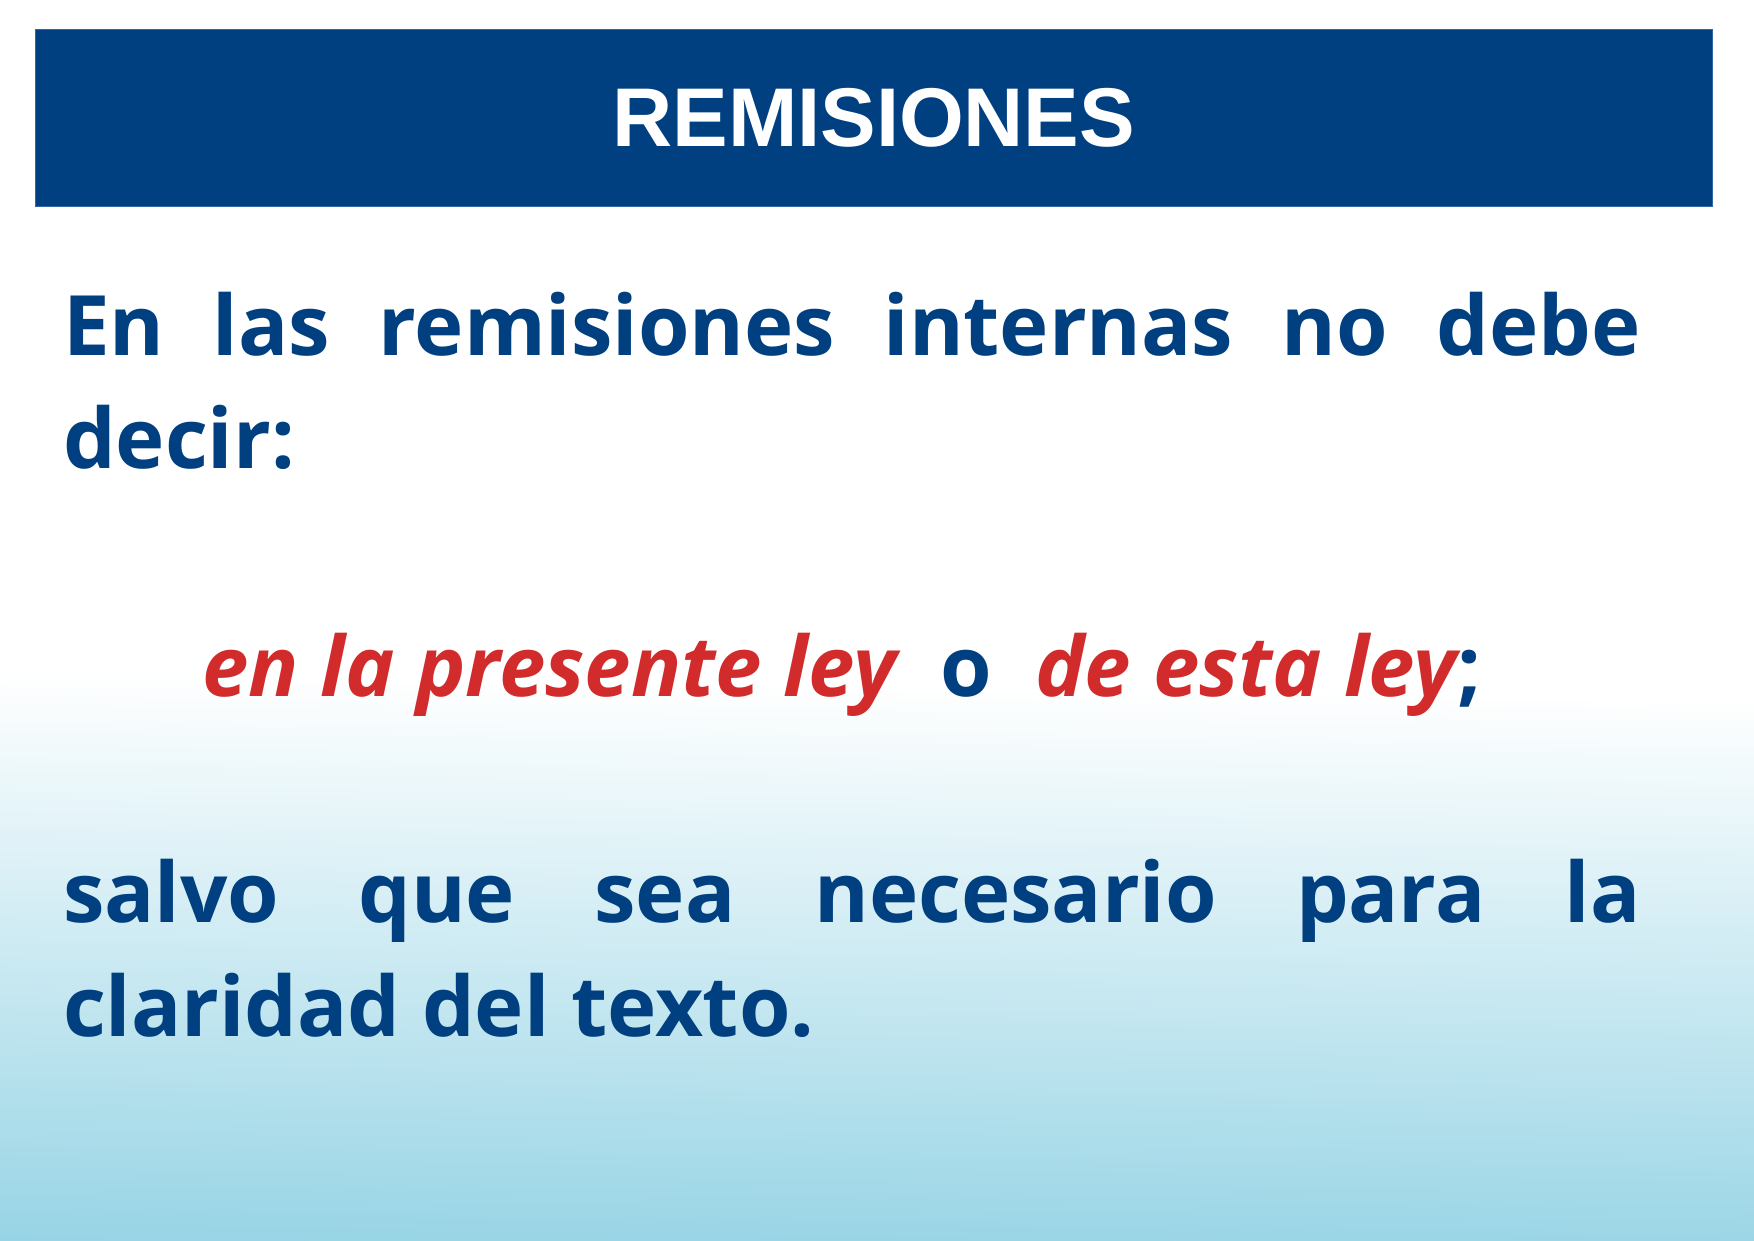

REMISIONES
# En las remisiones internas no debe decir:
en la presente ley o de esta ley;
salvo que sea necesario para la claridad del texto.